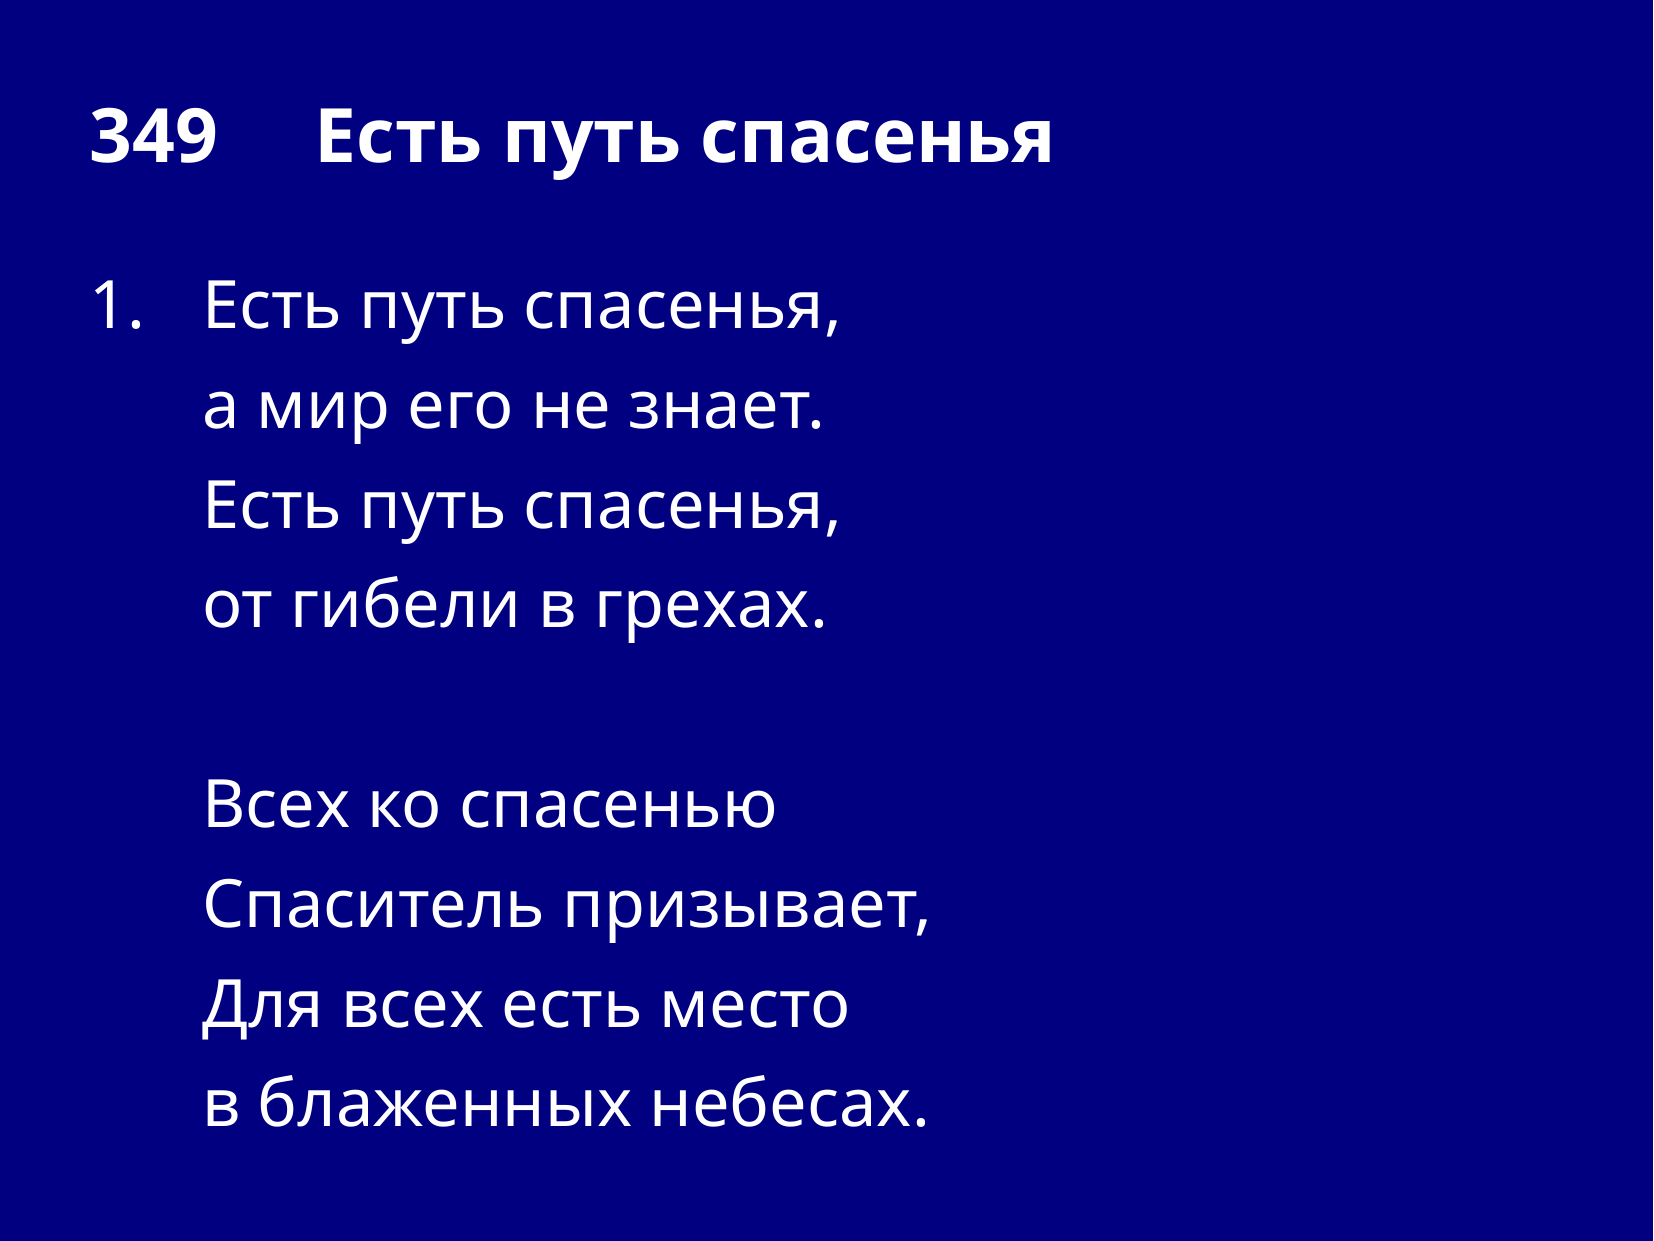

349	Есть путь спасенья
1.	Есть путь спасенья,
	а мир его не знает.
	Есть путь спасенья,
	от гибели в грехах.
	Всех ко спасенью
	Спаситель призывает,
	Для всех есть место
	в блаженных небесах.